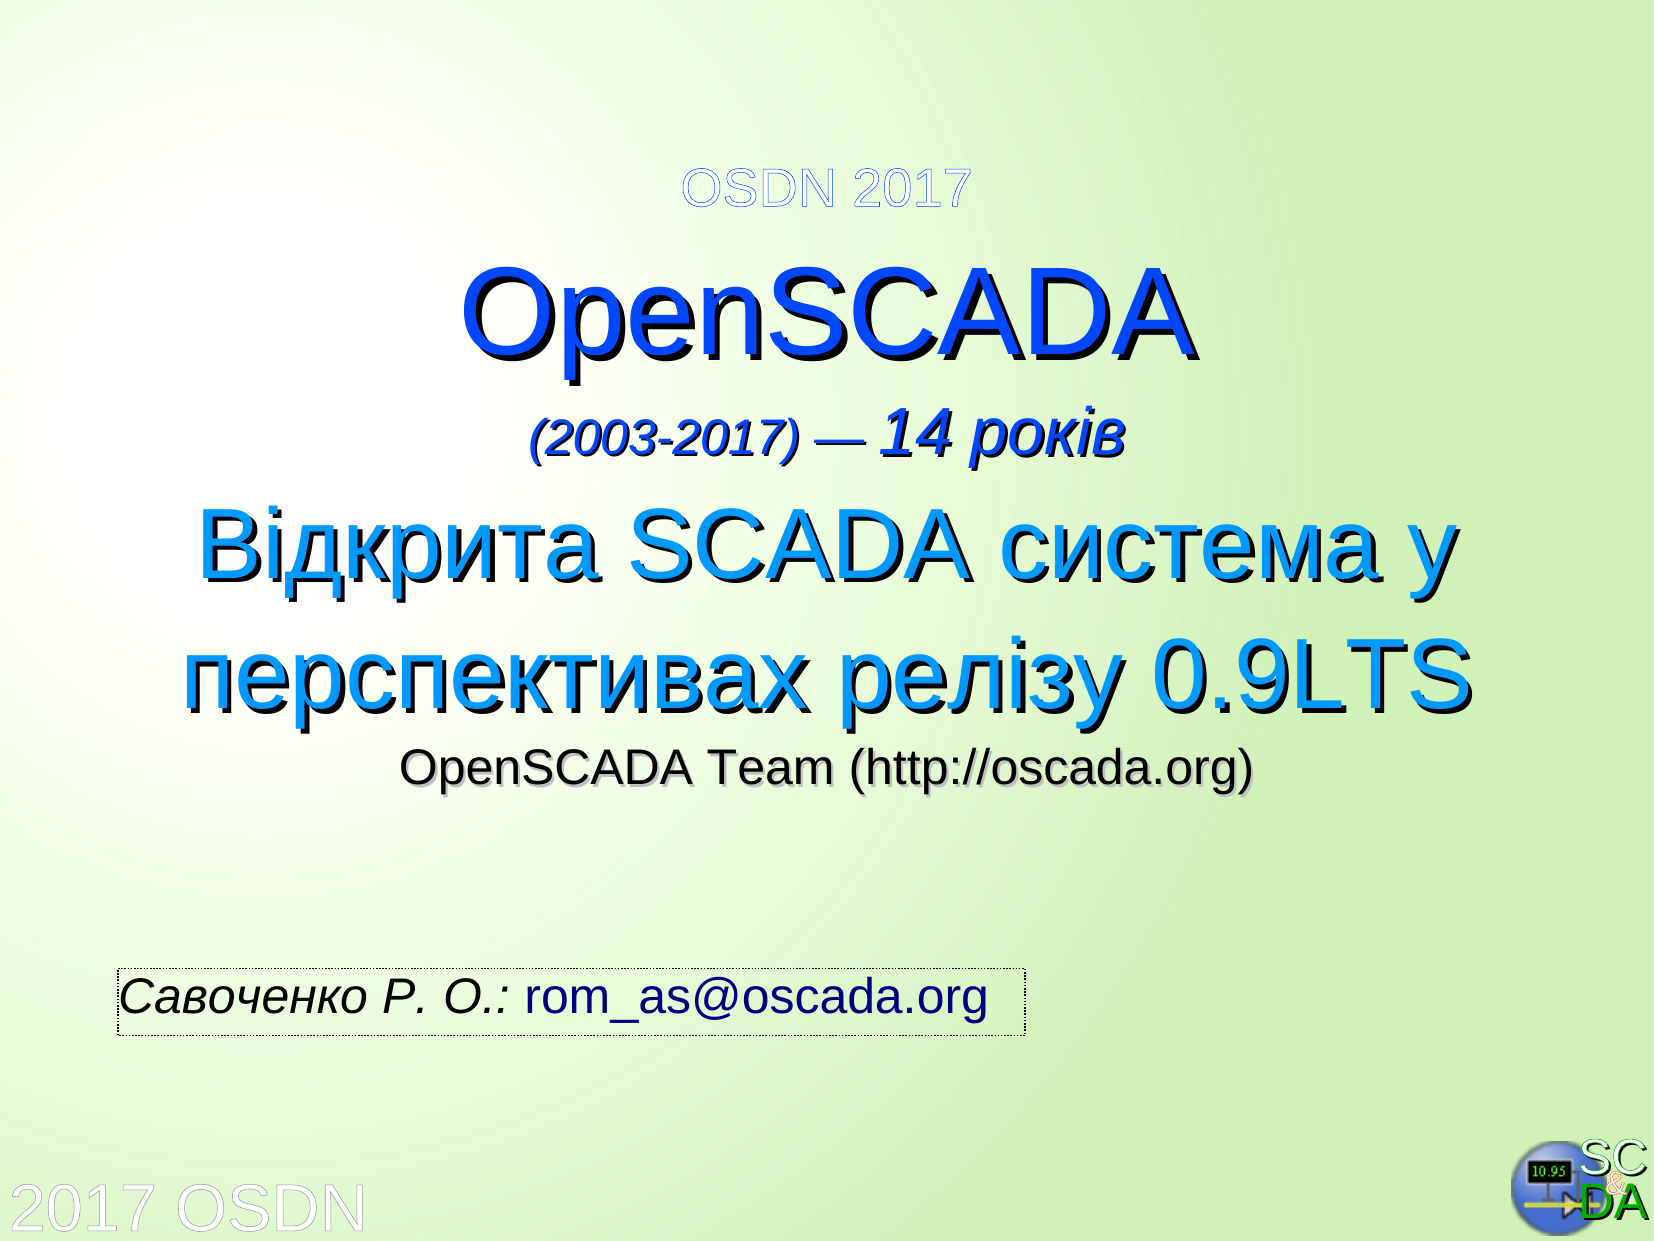

# OSDN 2017 OpenSCADA (2003-2017) — 14 років Відкрита SCADA система у перспективах релізу 0.9LTS OpenSCADA Team (http://oscada.org)
Савоченко Р. О.: rom_as@oscada.org